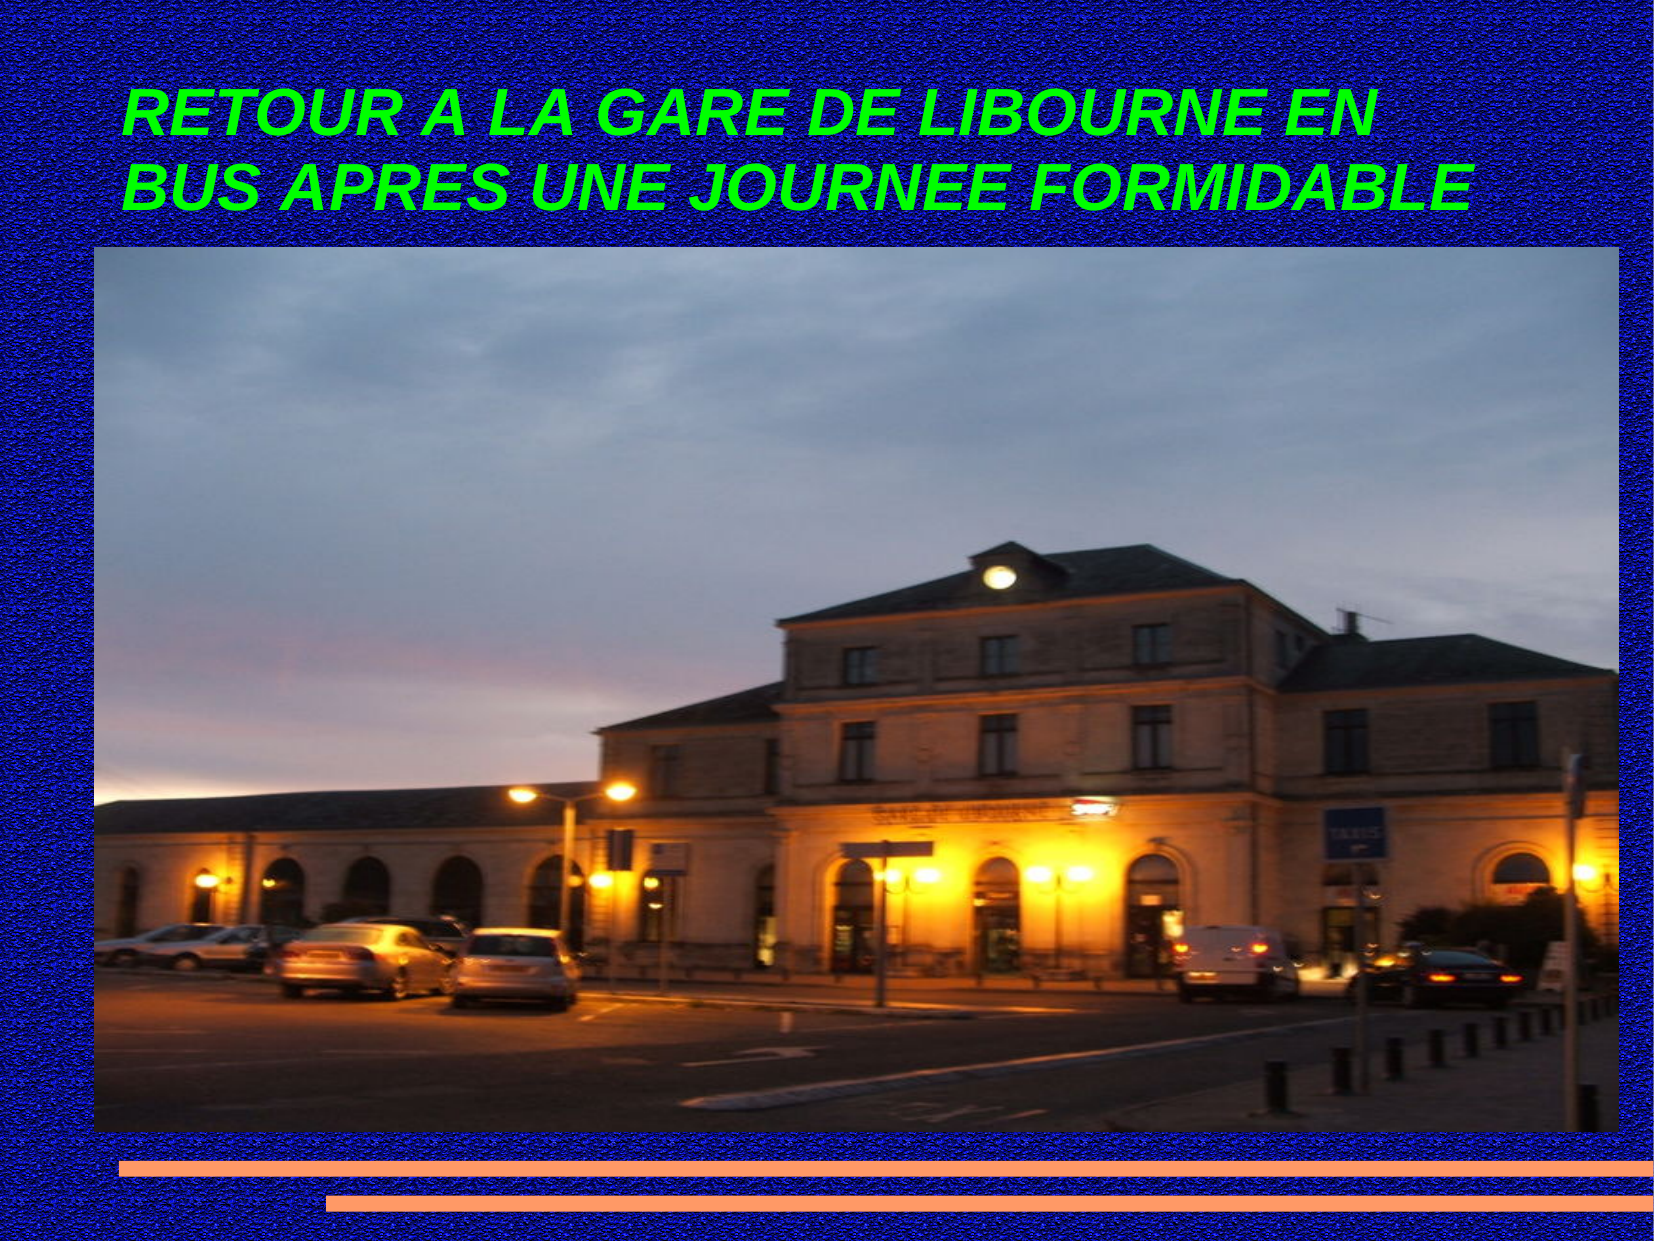

# RETOUR A LA GARE DE LIBOURNE EN BUS APRES UNE JOURNEE FORMIDABLE